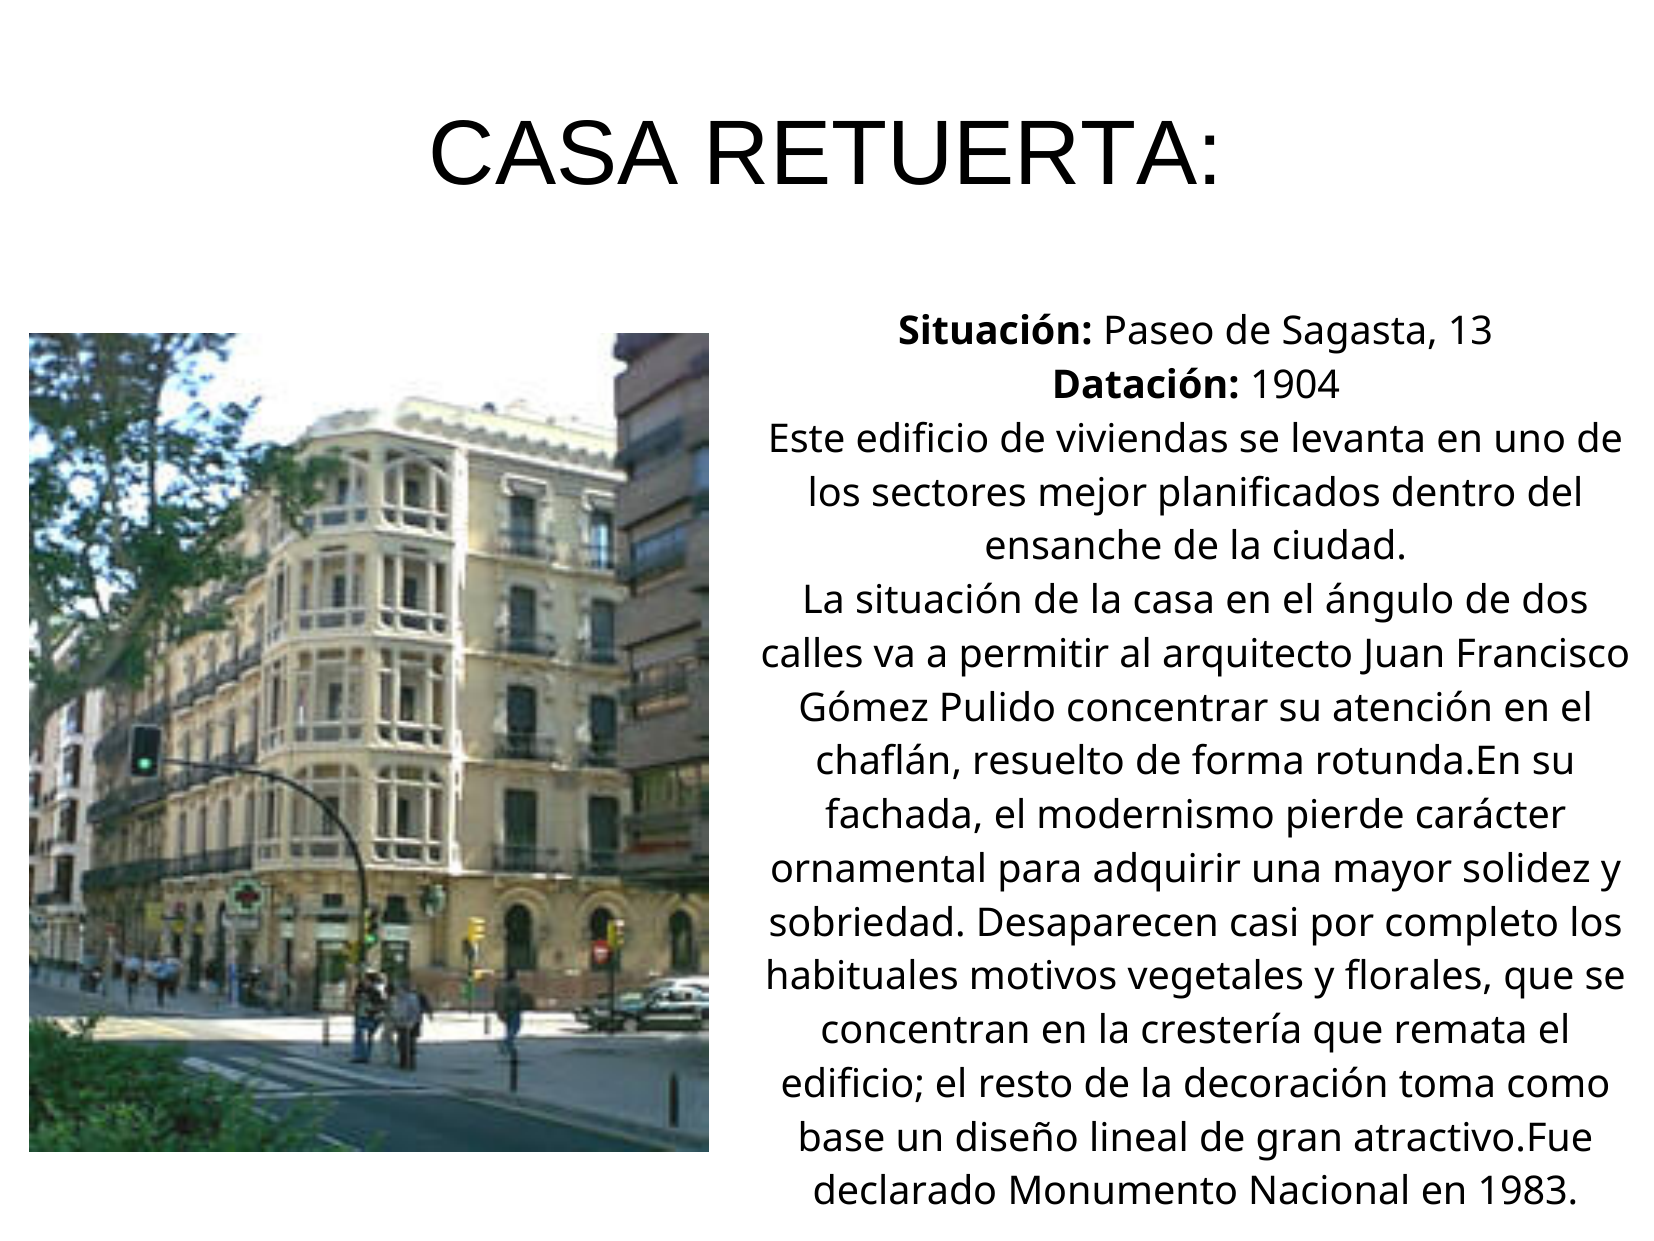

# CASA RETUERTA:
Situación: Paseo de Sagasta, 13
Datación: 1904
Este edificio de viviendas se levanta en uno de los sectores mejor planificados dentro del ensanche de la ciudad.
La situación de la casa en el ángulo de dos calles va a permitir al arquitecto Juan Francisco Gómez Pulido concentrar su atención en el chaflán, resuelto de forma rotunda.En su fachada, el modernismo pierde carácter ornamental para adquirir una mayor solidez y sobriedad. Desaparecen casi por completo los habituales motivos vegetales y florales, que se concentran en la crestería que remata el edificio; el resto de la decoración toma como base un diseño lineal de gran atractivo.Fue declarado Monumento Nacional en 1983.